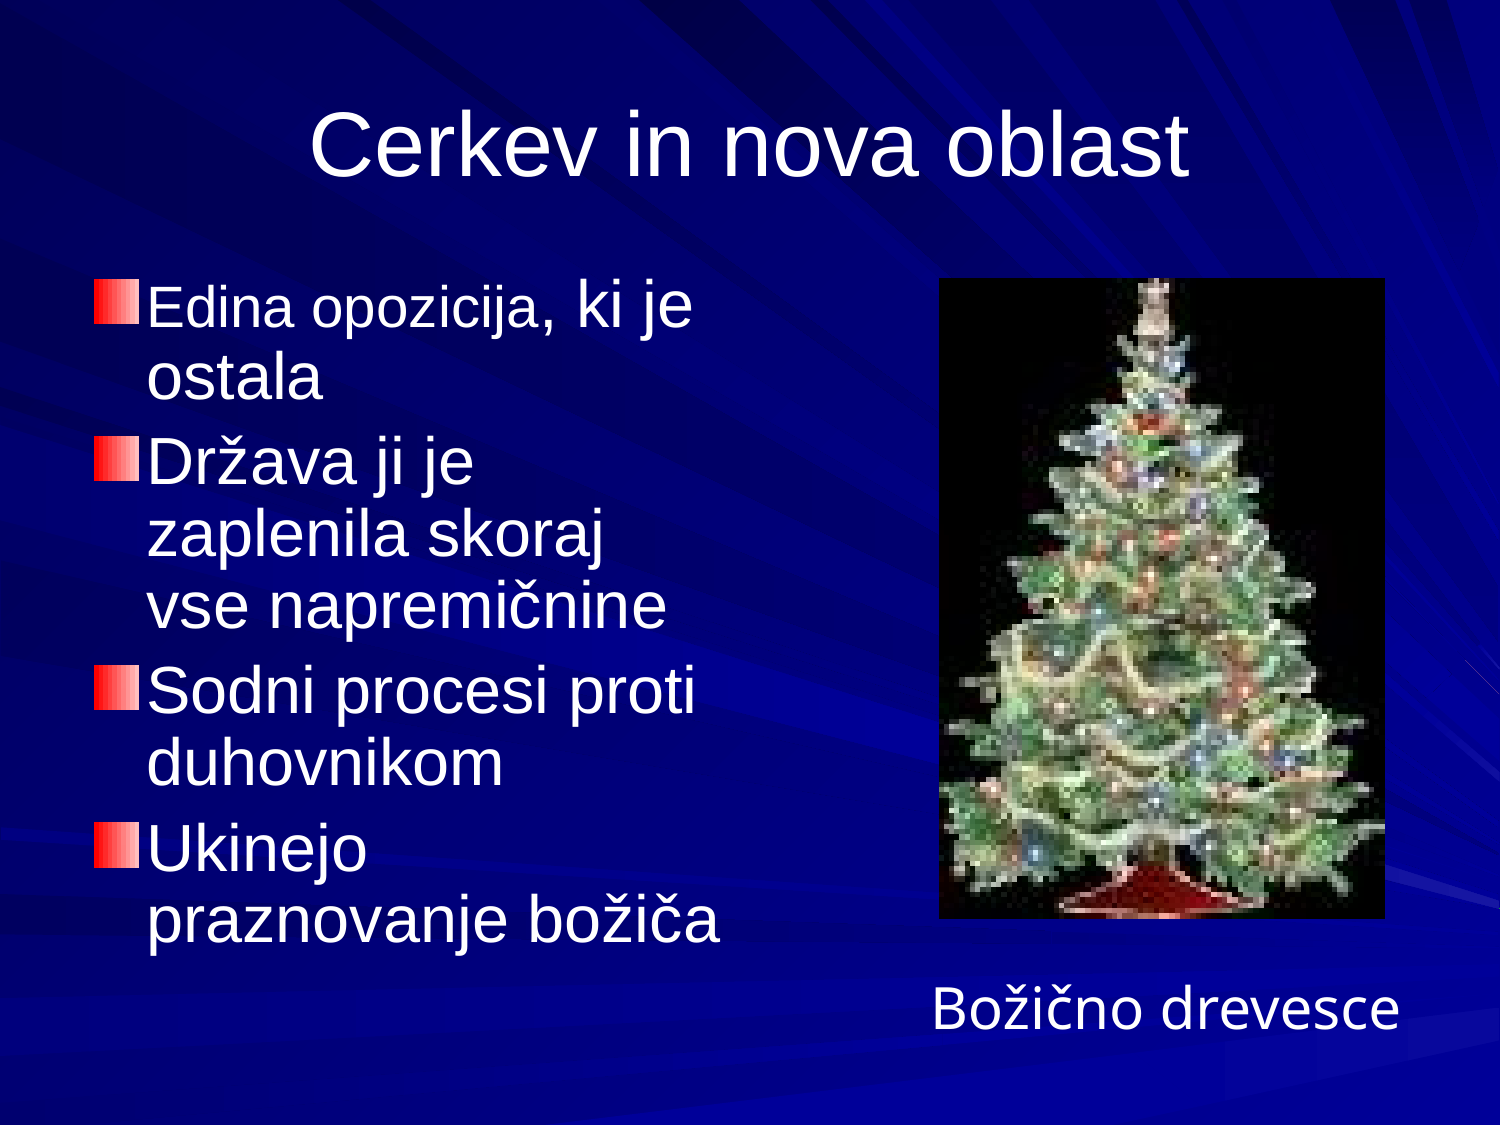

# Cerkev in nova oblast
Edina opozicija, ki je ostala
Država ji je zaplenila skoraj vse napremičnine
Sodni procesi proti duhovnikom
Ukinejo praznovanje božiča
Božično drevesce